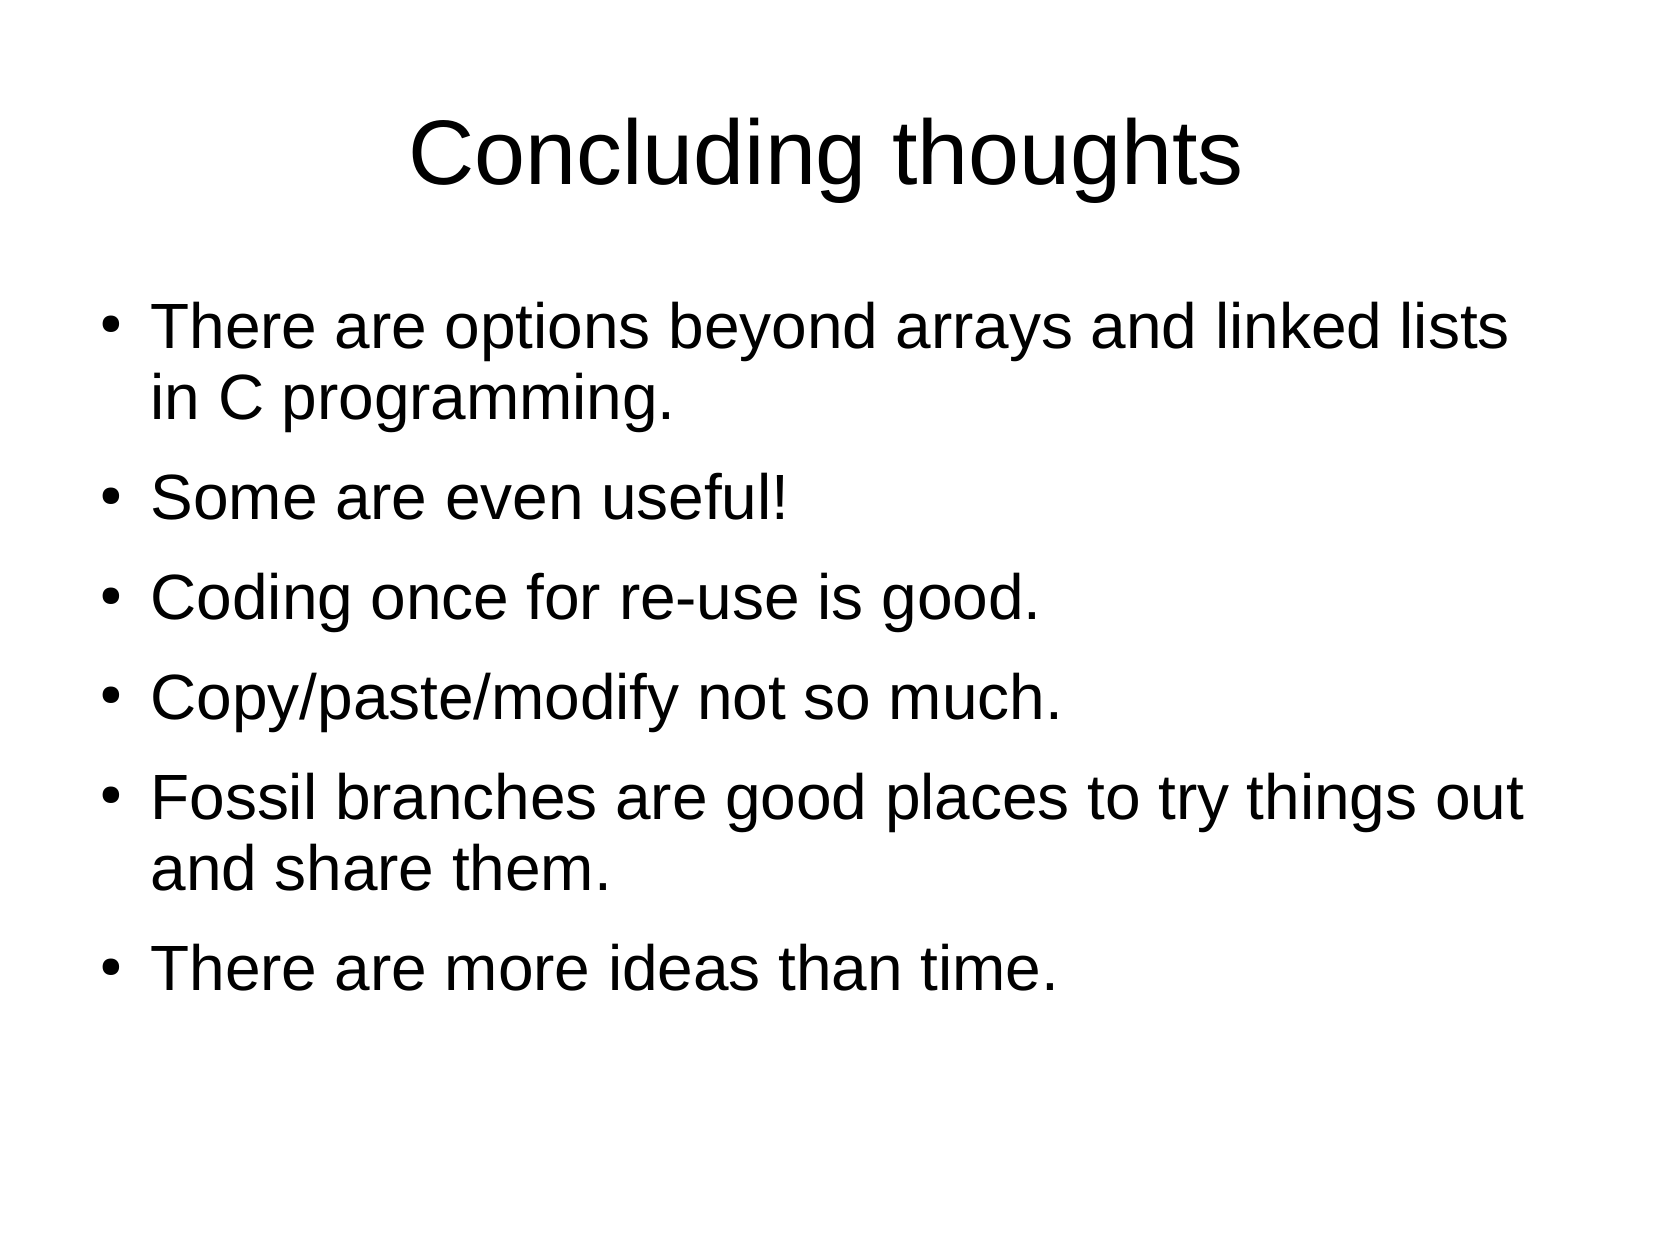

# Concluding thoughts
There are options beyond arrays and linked lists in C programming.
Some are even useful!
Coding once for re-use is good.
Copy/paste/modify not so much.
Fossil branches are good places to try things out and share them.
There are more ideas than time.